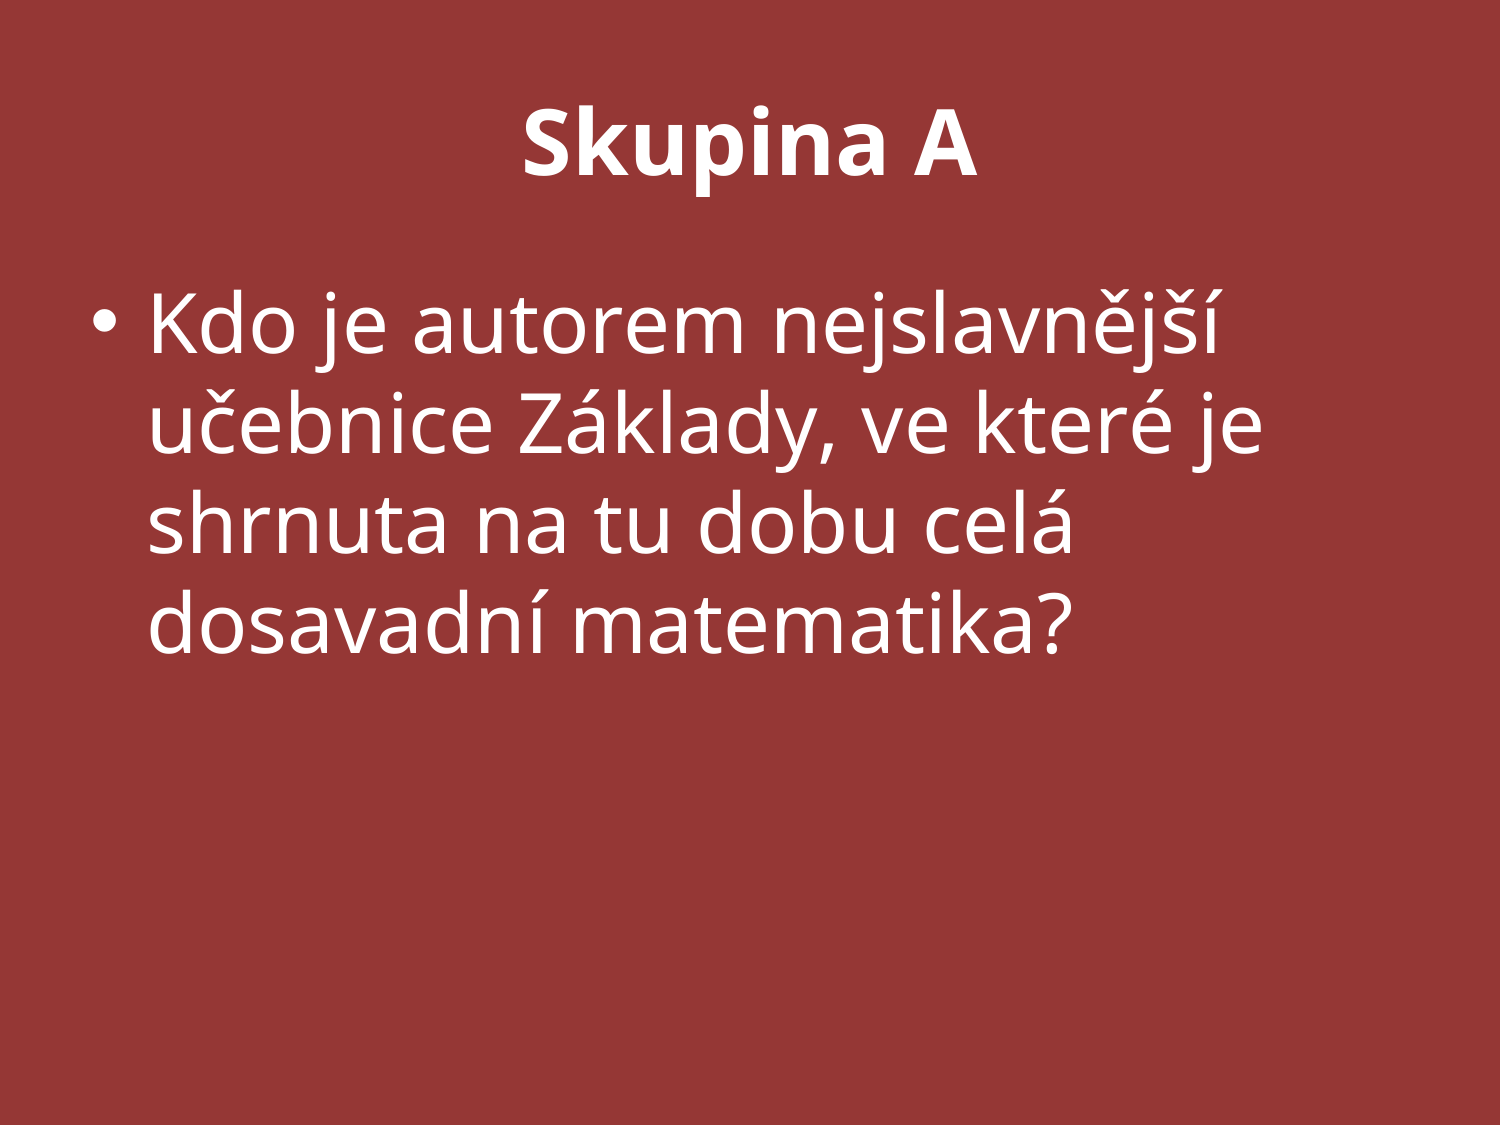

# Skupina A
Kdo je autorem nejslavnější učebnice Základy, ve které je shrnuta na tu dobu celá dosavadní matematika?